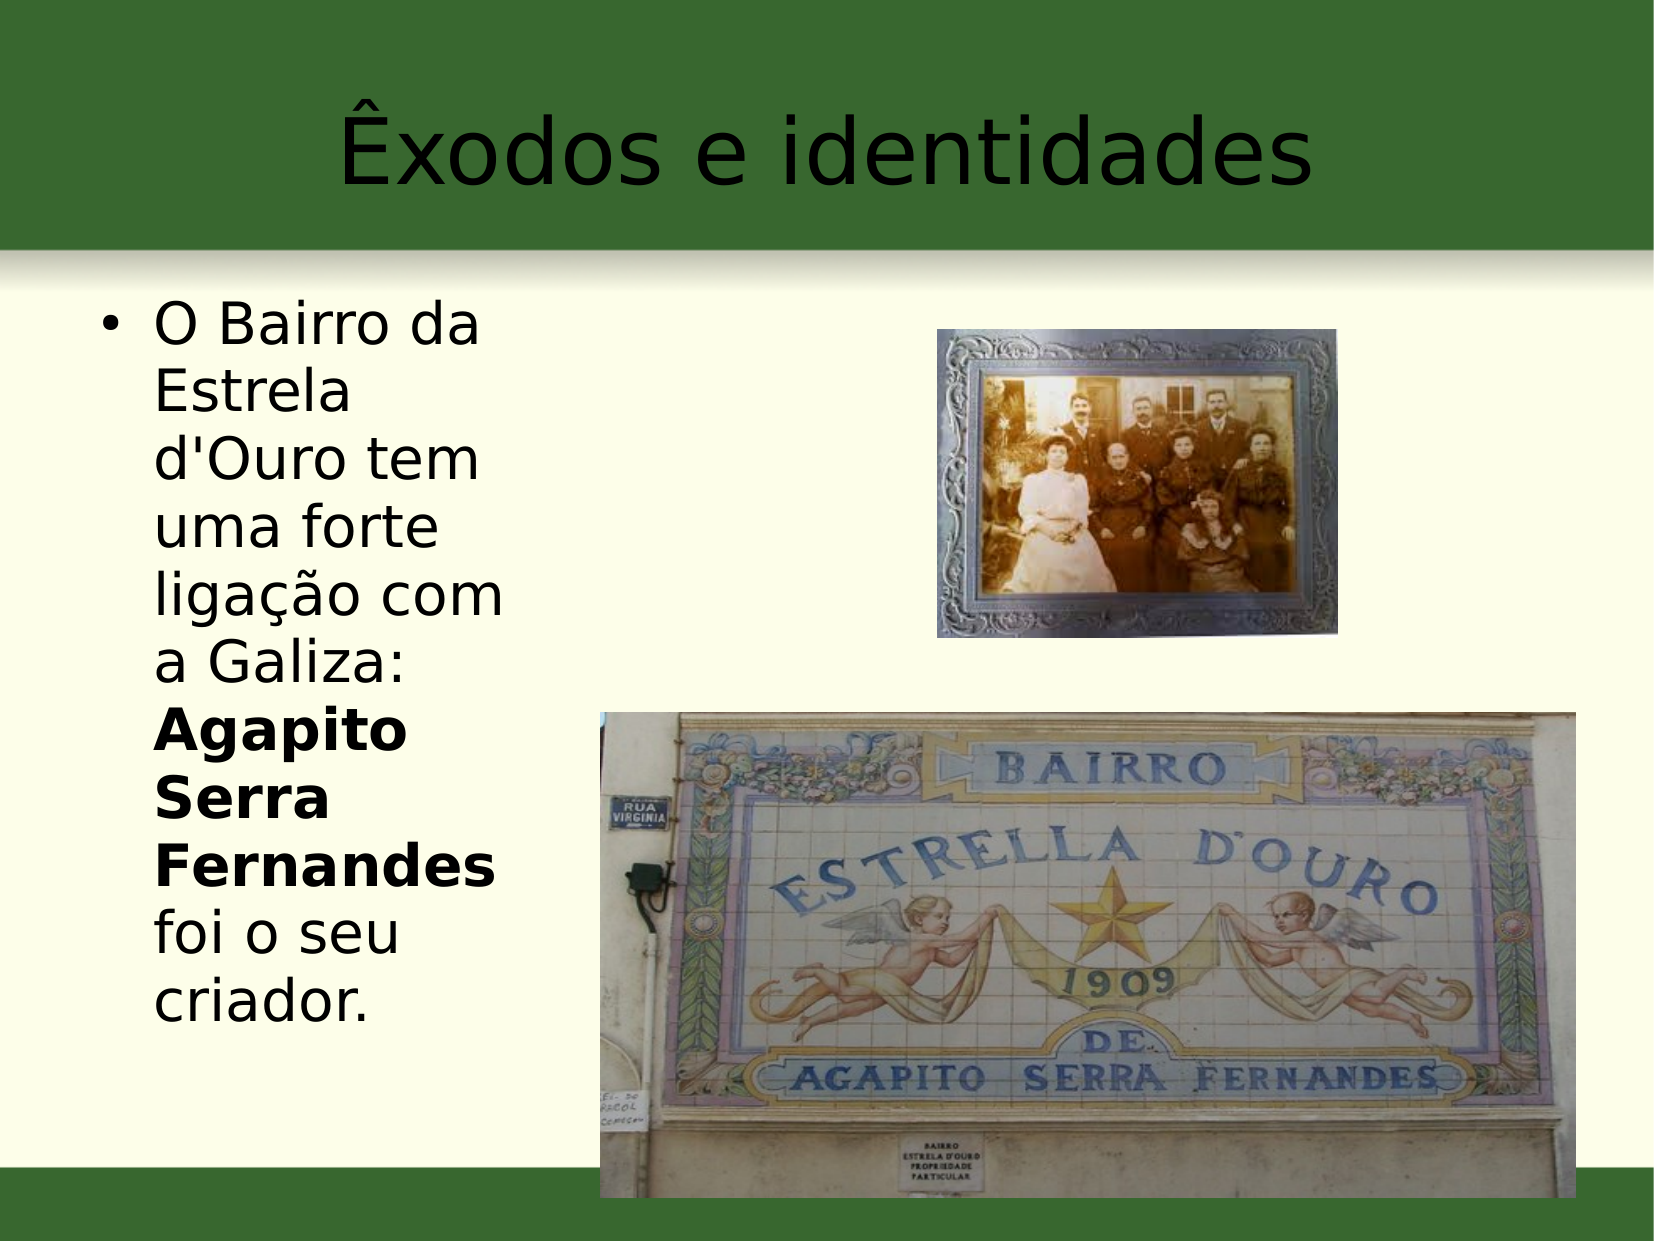

# Êxodos e identidades
O Bairro da Estrela d'Ouro tem uma forte ligação com a Galiza: Agapito Serra Fernandes foi o seu criador.